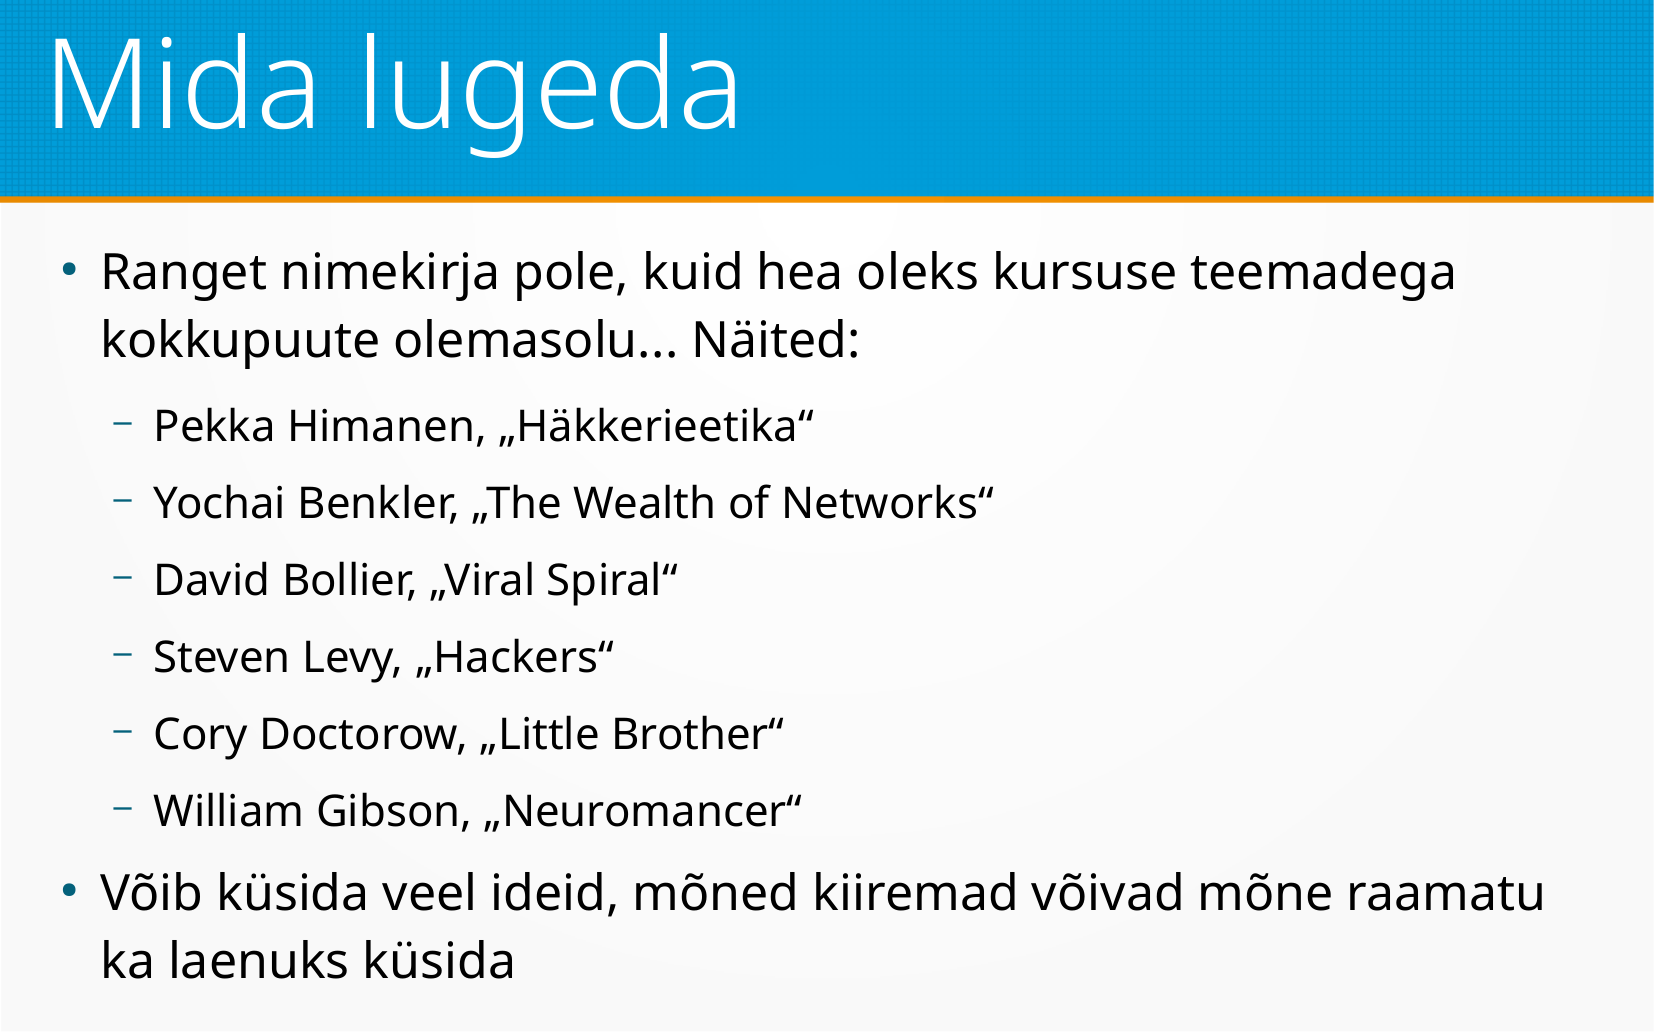

# Mida lugeda
Ranget nimekirja pole, kuid hea oleks kursuse teemadega kokkupuute olemasolu... Näited:
Pekka Himanen, „Häkkerieetika“
Yochai Benkler, „The Wealth of Networks“
David Bollier, „Viral Spiral“
Steven Levy, „Hackers“
Cory Doctorow, „Little Brother“
William Gibson, „Neuromancer“
Võib küsida veel ideid, mõned kiiremad võivad mõne raamatu ka laenuks küsida